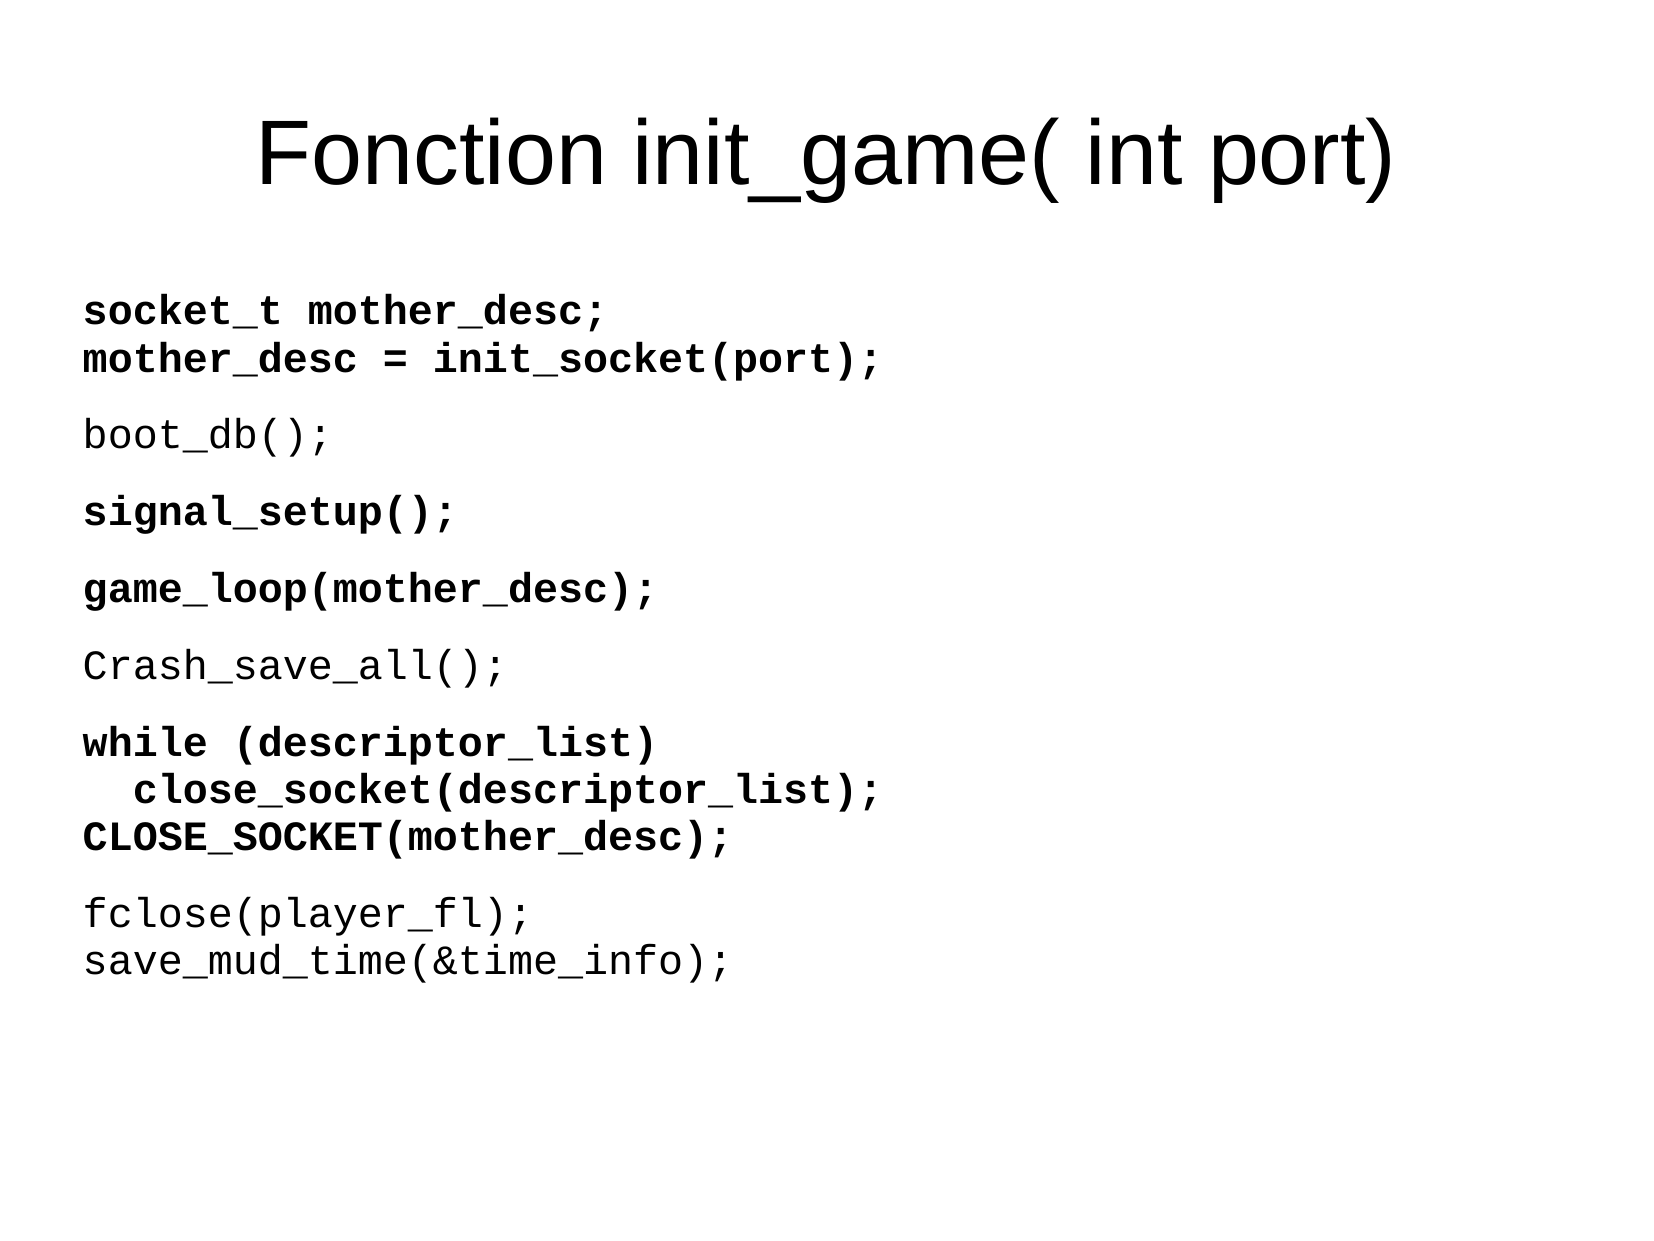

# Fonction init_game( int port)
socket_t mother_desc;
mother_desc = init_socket(port);
boot_db();
signal_setup();
game_loop(mother_desc);
Crash_save_all();
while (descriptor_list)
 close_socket(descriptor_list);
CLOSE_SOCKET(mother_desc);
fclose(player_fl);
save_mud_time(&time_info);